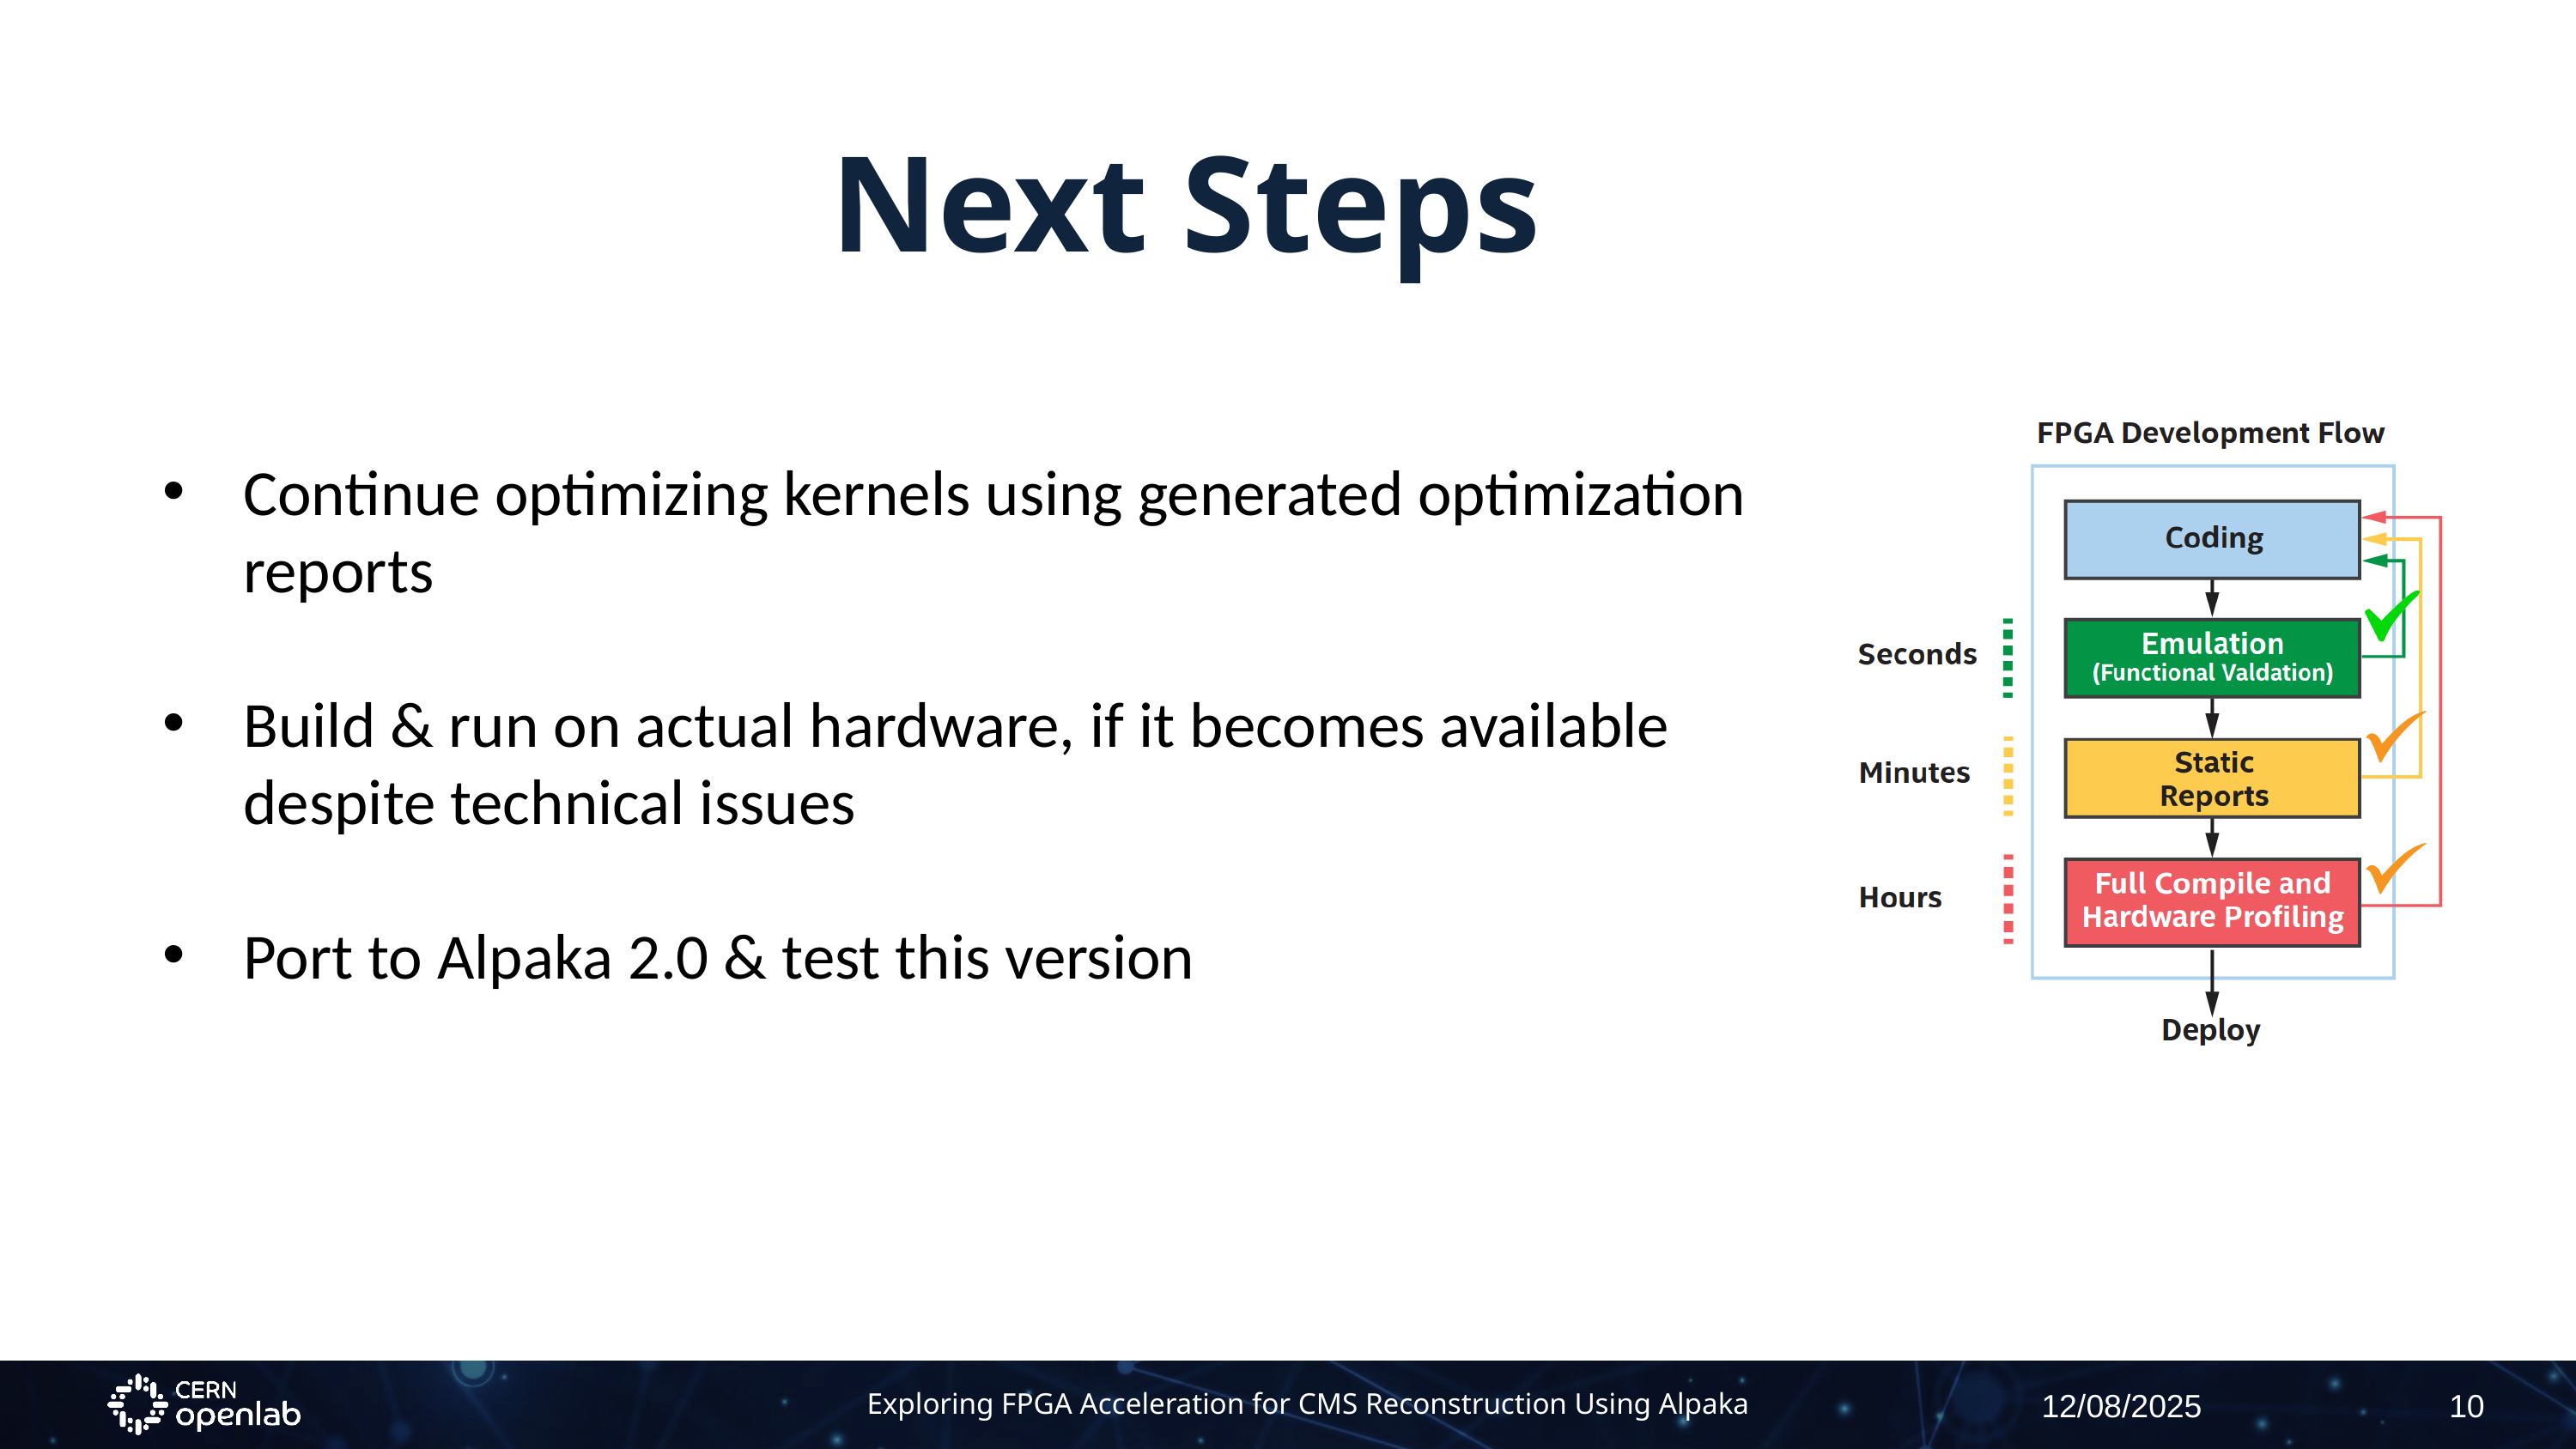

Next Steps
Continue optimizing kernels using generated optimization reports
Build & run on actual hardware, if it becomes available despite technical issues
Port to Alpaka 2.0 & test this version
Exploring FPGA Acceleration for CMS Reconstruction Using Alpaka
12/08/2025
10